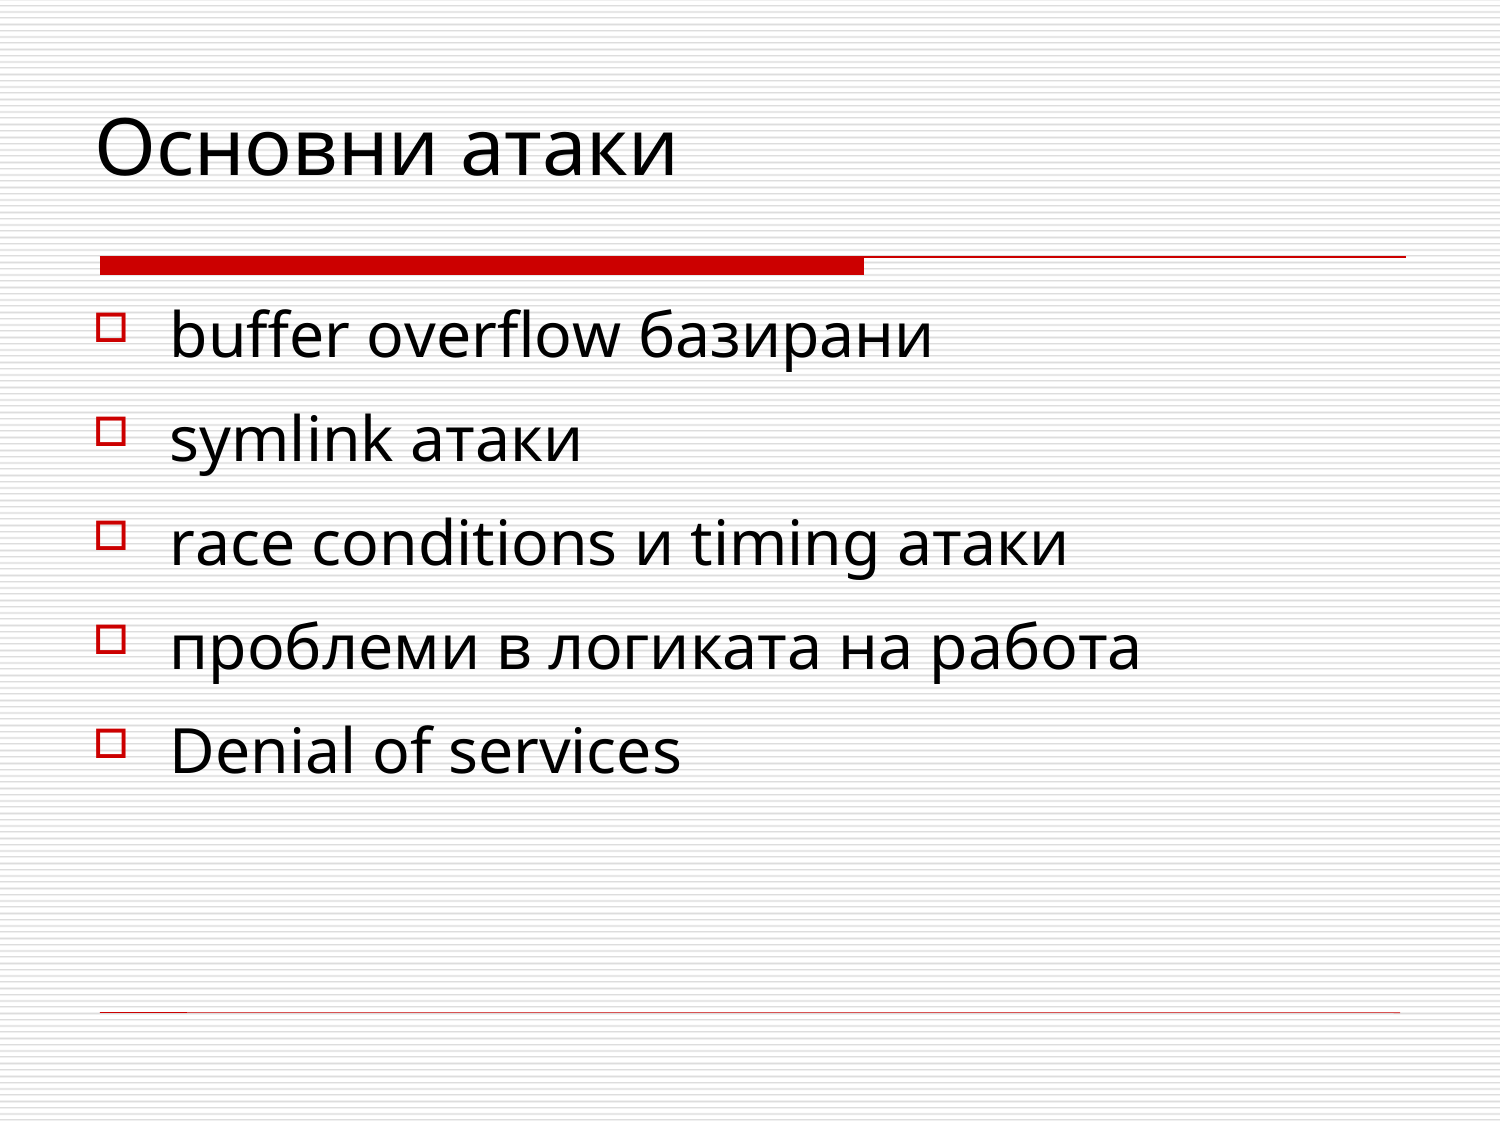

# Основни атаки
buffer overflow базирани
symlink атаки
race conditions и timing атаки
проблеми в логиката на работа
Denial of services